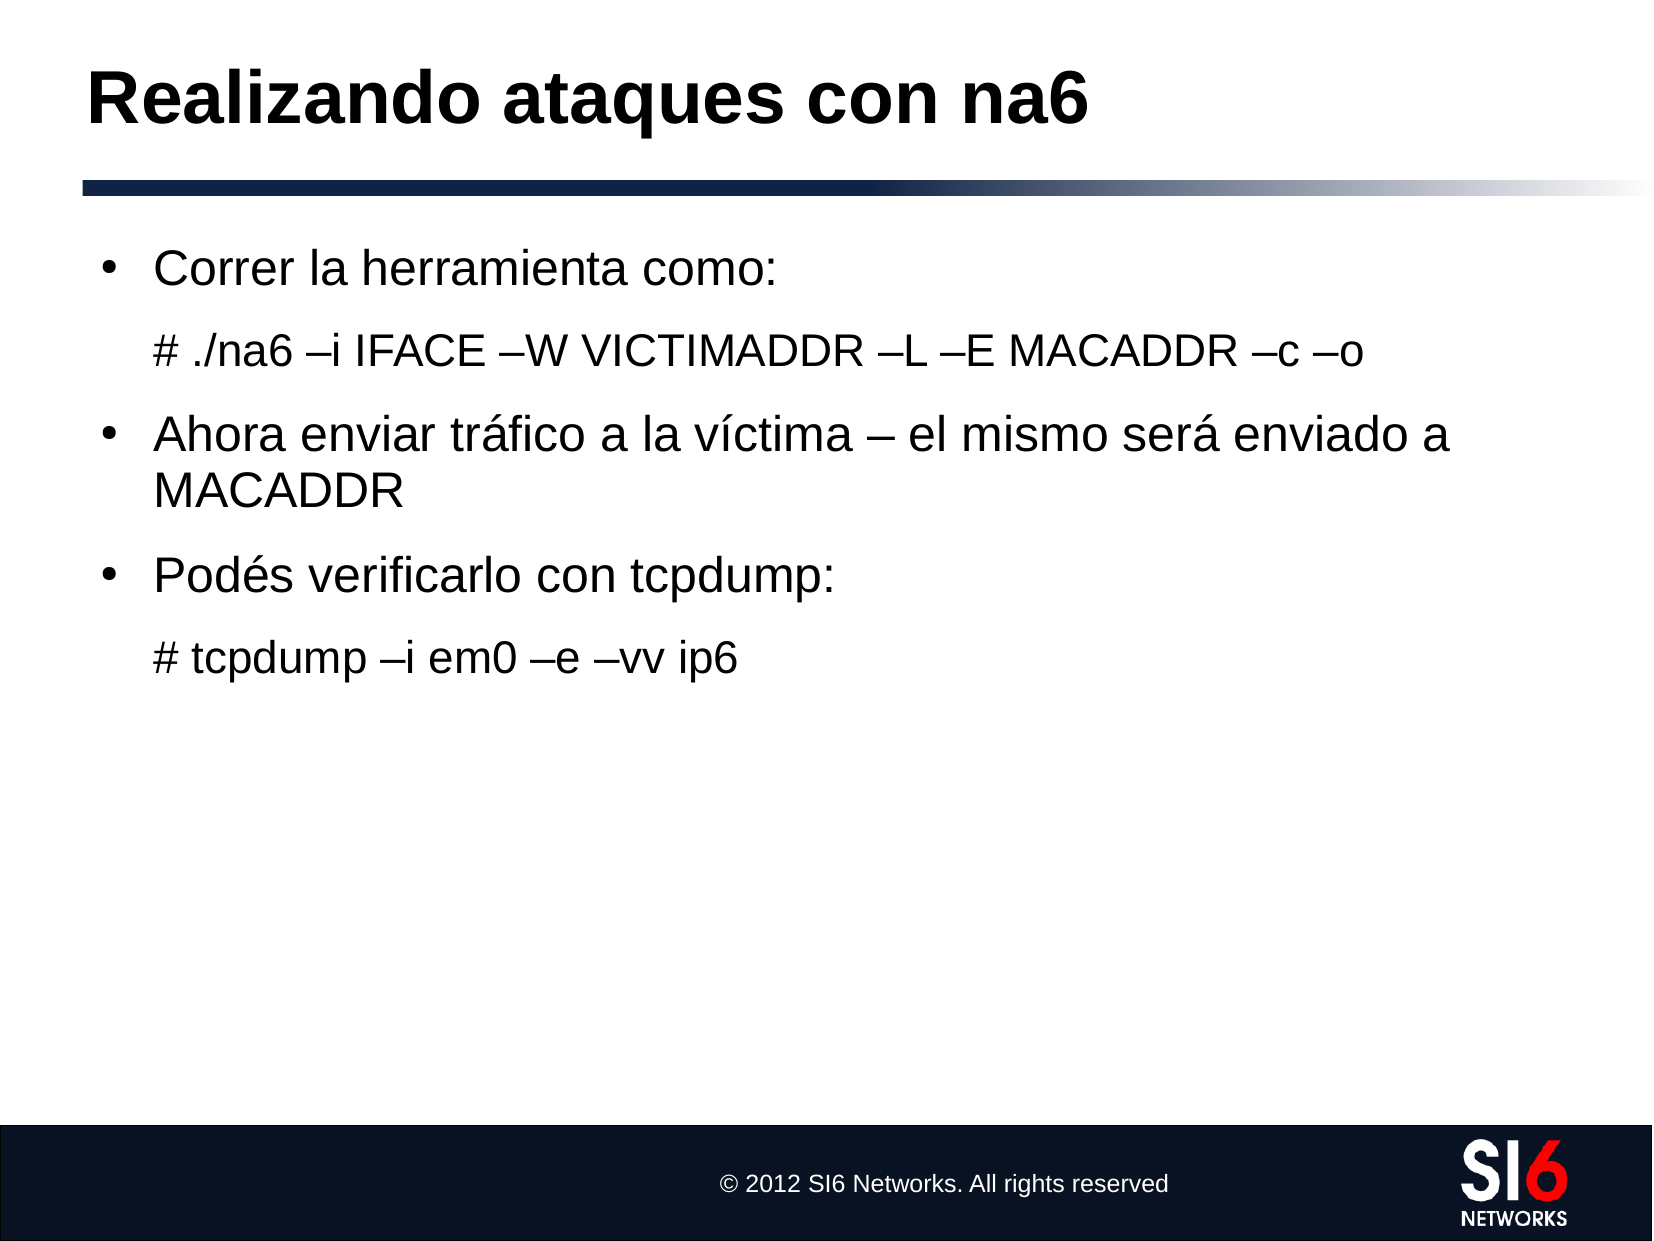

# Realizando ataques con na6
Correr la herramienta como:
# ./na6 –i IFACE –W VICTIMADDR –L –E MACADDR –c –o
Ahora enviar tráfico a la víctima – el mismo será enviado a MACADDR
Podés verificarlo con tcpdump:
# tcpdump –i em0 –e –vv ip6